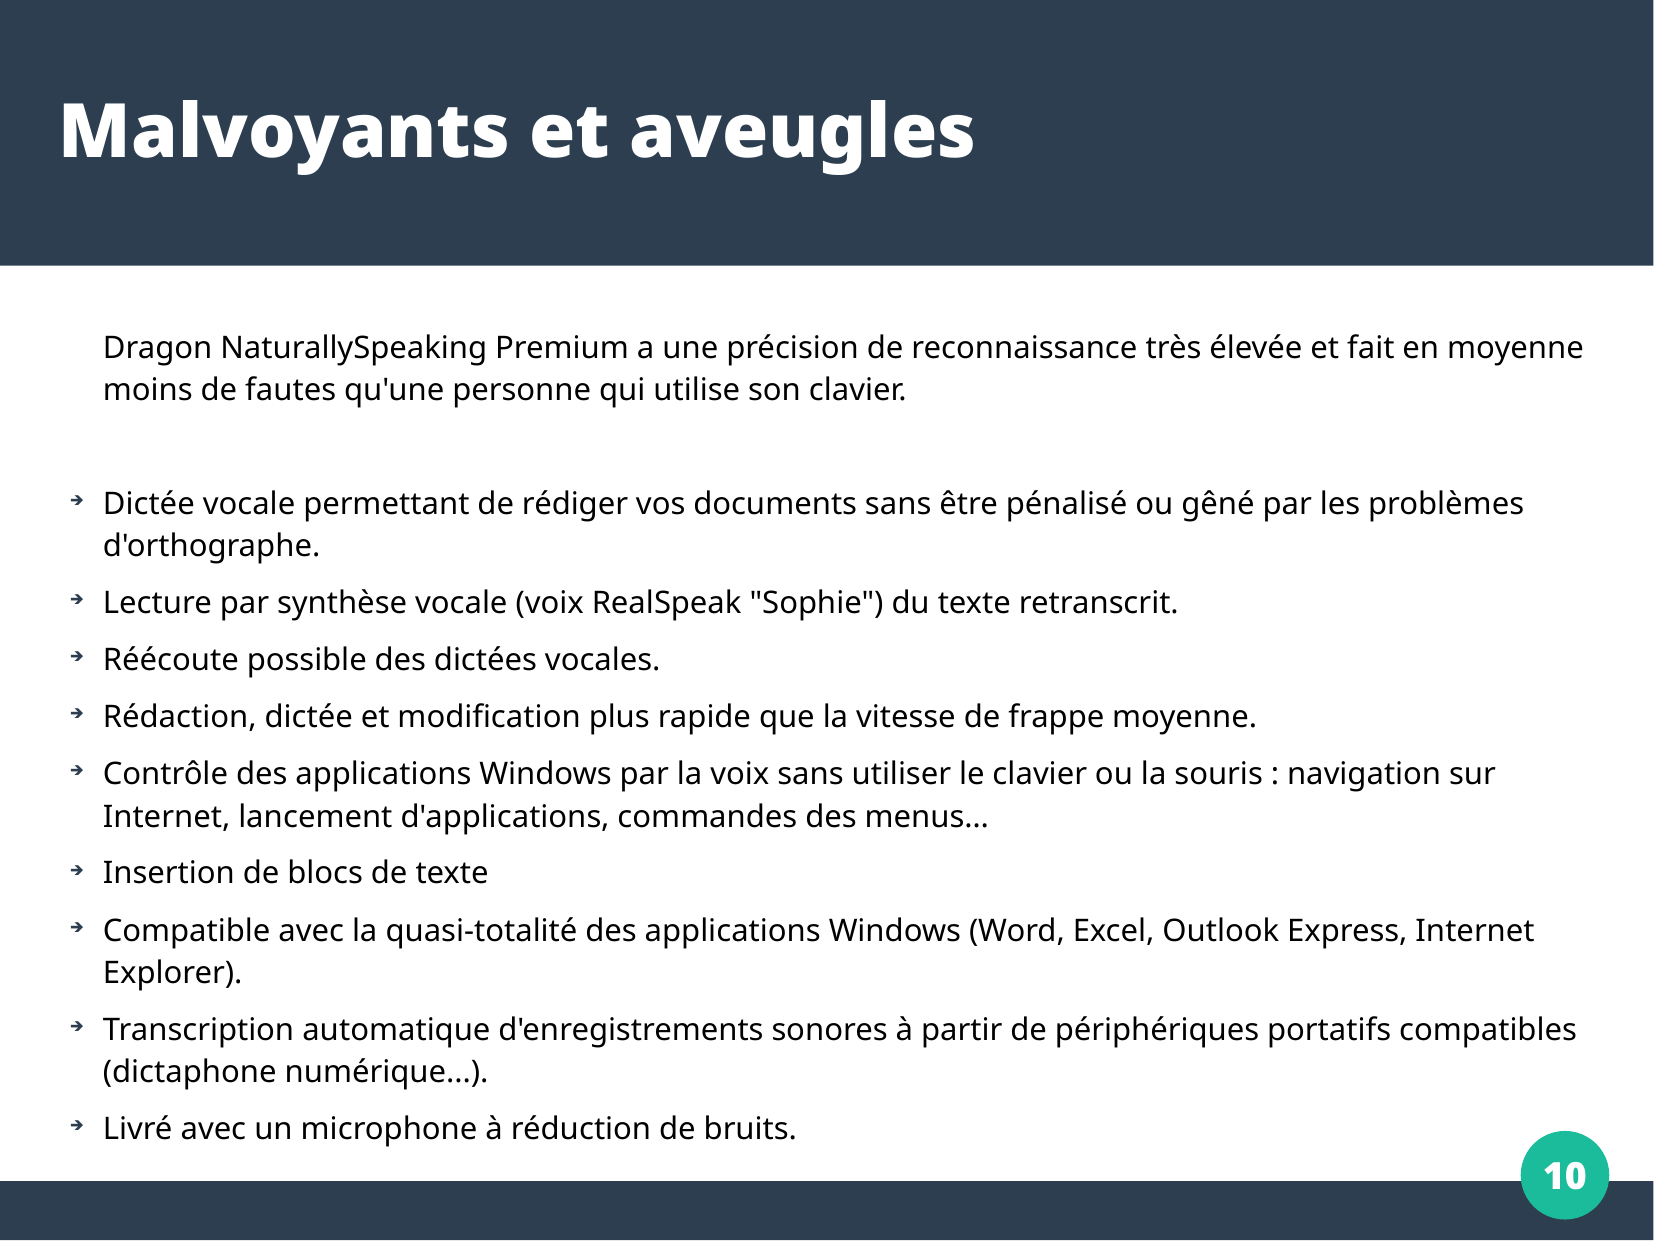

# Malvoyants et aveugles
Dragon NaturallySpeaking Premium a une précision de reconnaissance très élevée et fait en moyenne moins de fautes qu'une personne qui utilise son clavier.
Dictée vocale permettant de rédiger vos documents sans être pénalisé ou gêné par les problèmes d'orthographe.
Lecture par synthèse vocale (voix RealSpeak "Sophie") du texte retranscrit.
Réécoute possible des dictées vocales.
Rédaction, dictée et modification plus rapide que la vitesse de frappe moyenne.
Contrôle des applications Windows par la voix sans utiliser le clavier ou la souris : navigation sur Internet, lancement d'applications, commandes des menus…
Insertion de blocs de texte
Compatible avec la quasi-totalité des applications Windows (Word, Excel, Outlook Express, Internet Explorer).
Transcription automatique d'enregistrements sonores à partir de périphériques portatifs compatibles (dictaphone numérique...).
Livré avec un microphone à réduction de bruits.
10